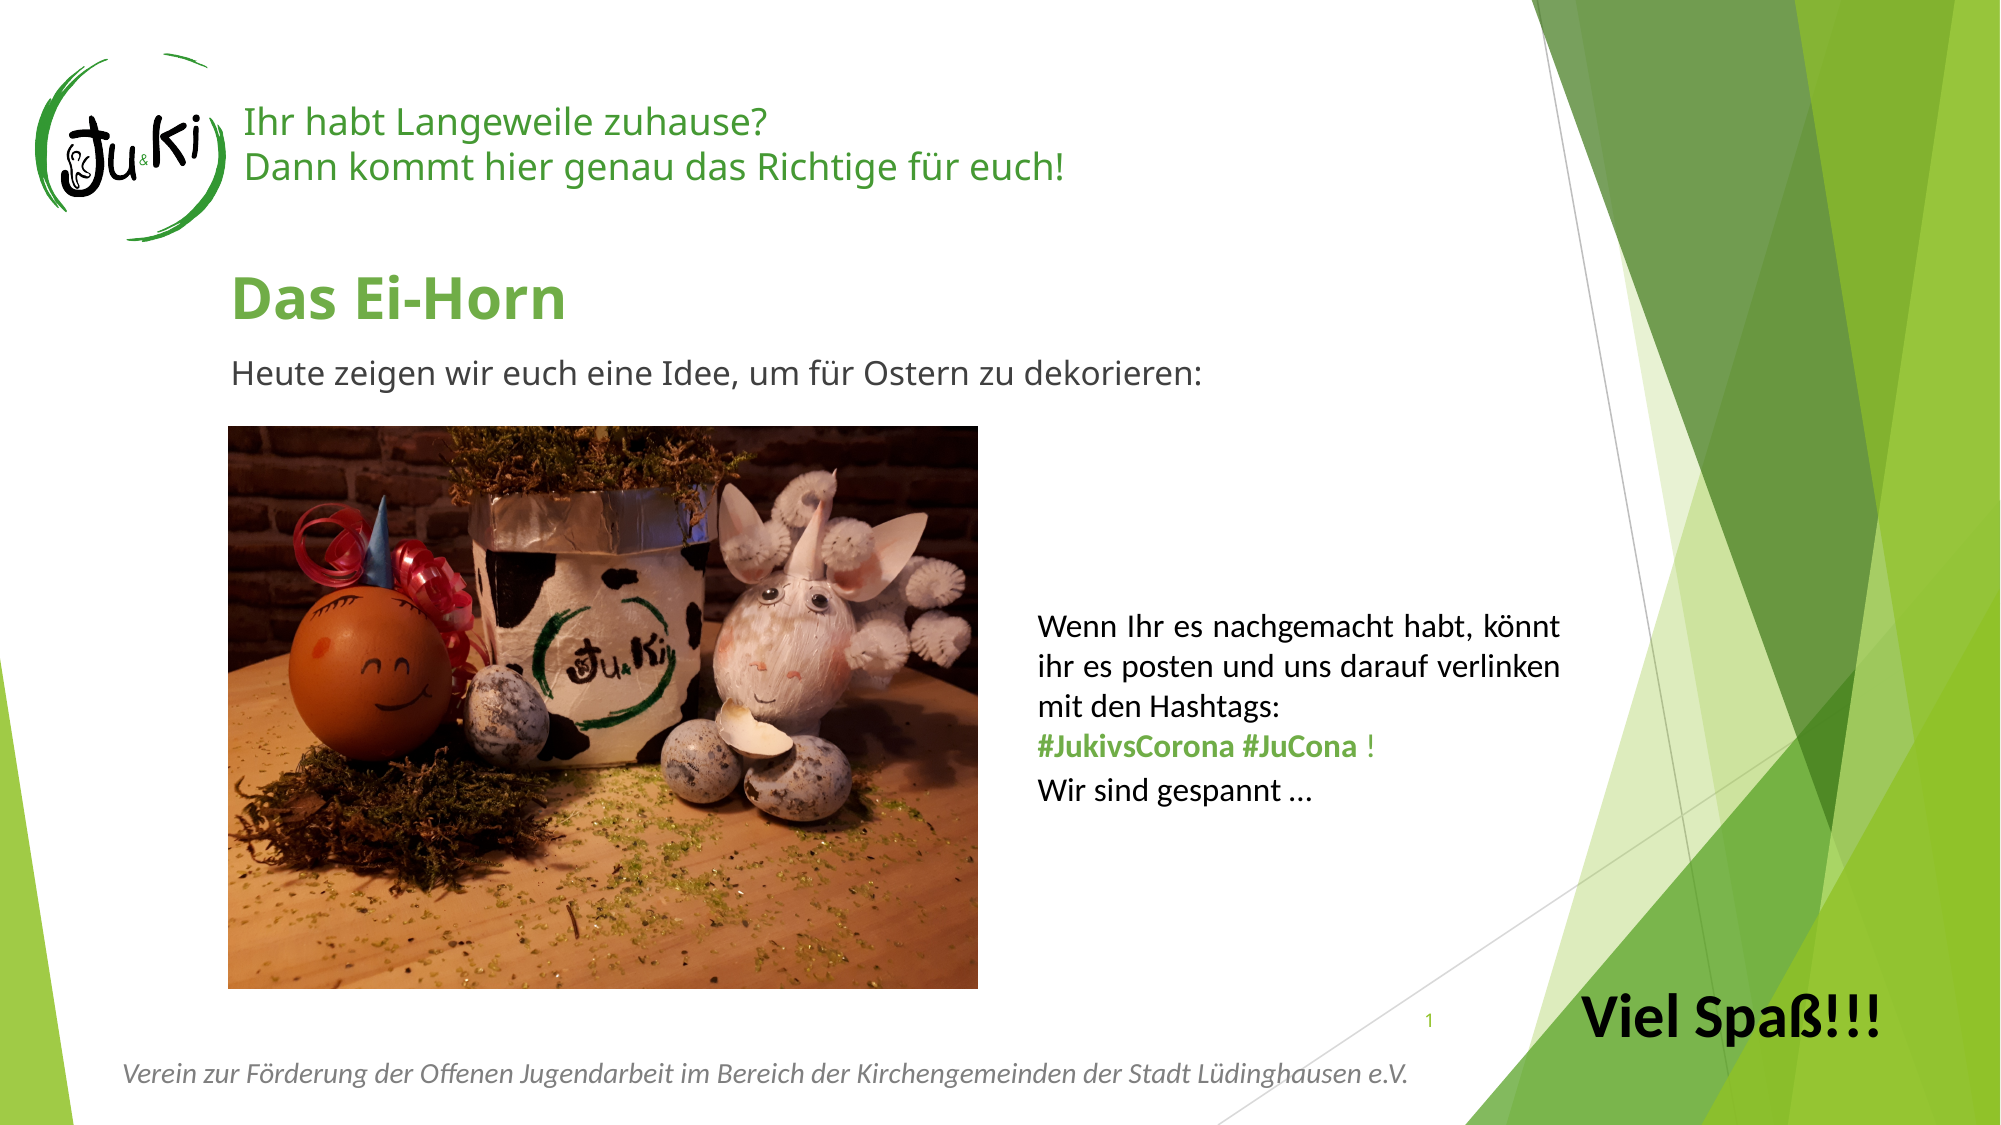

# Ihr habt Langeweile zuhause? Dann kommt hier genau das Richtige für euch!
Das Ei-Horn
Heute zeigen wir euch eine Idee, um für Ostern zu dekorieren:
Wenn Ihr es nachgemacht habt, könnt ihr es posten und uns darauf verlinken mit den Hashtags:
#JukivsCorona #JuCona !
Wir sind gespannt …
Viel Spaß!!!
1
Verein zur Förderung der Offenen Jugendarbeit im Bereich der Kirchengemeinden der Stadt Lüdinghausen e.V.